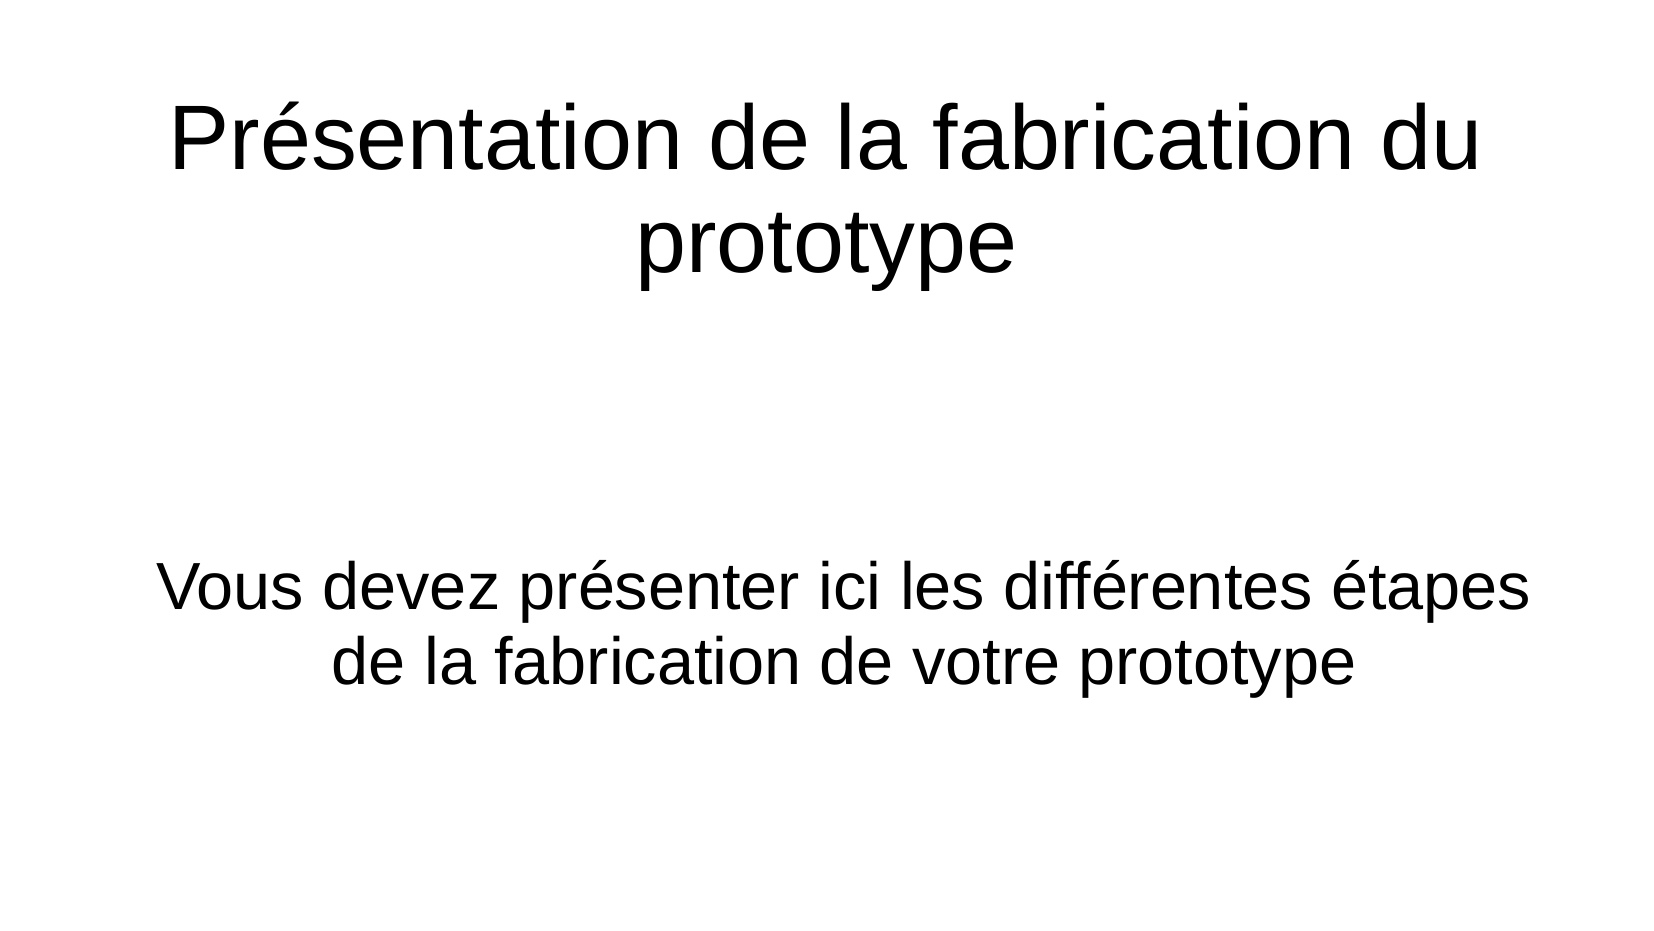

# Présentation de la fabrication du prototype
Vous devez présenter ici les différentes étapes de la fabrication de votre prototype